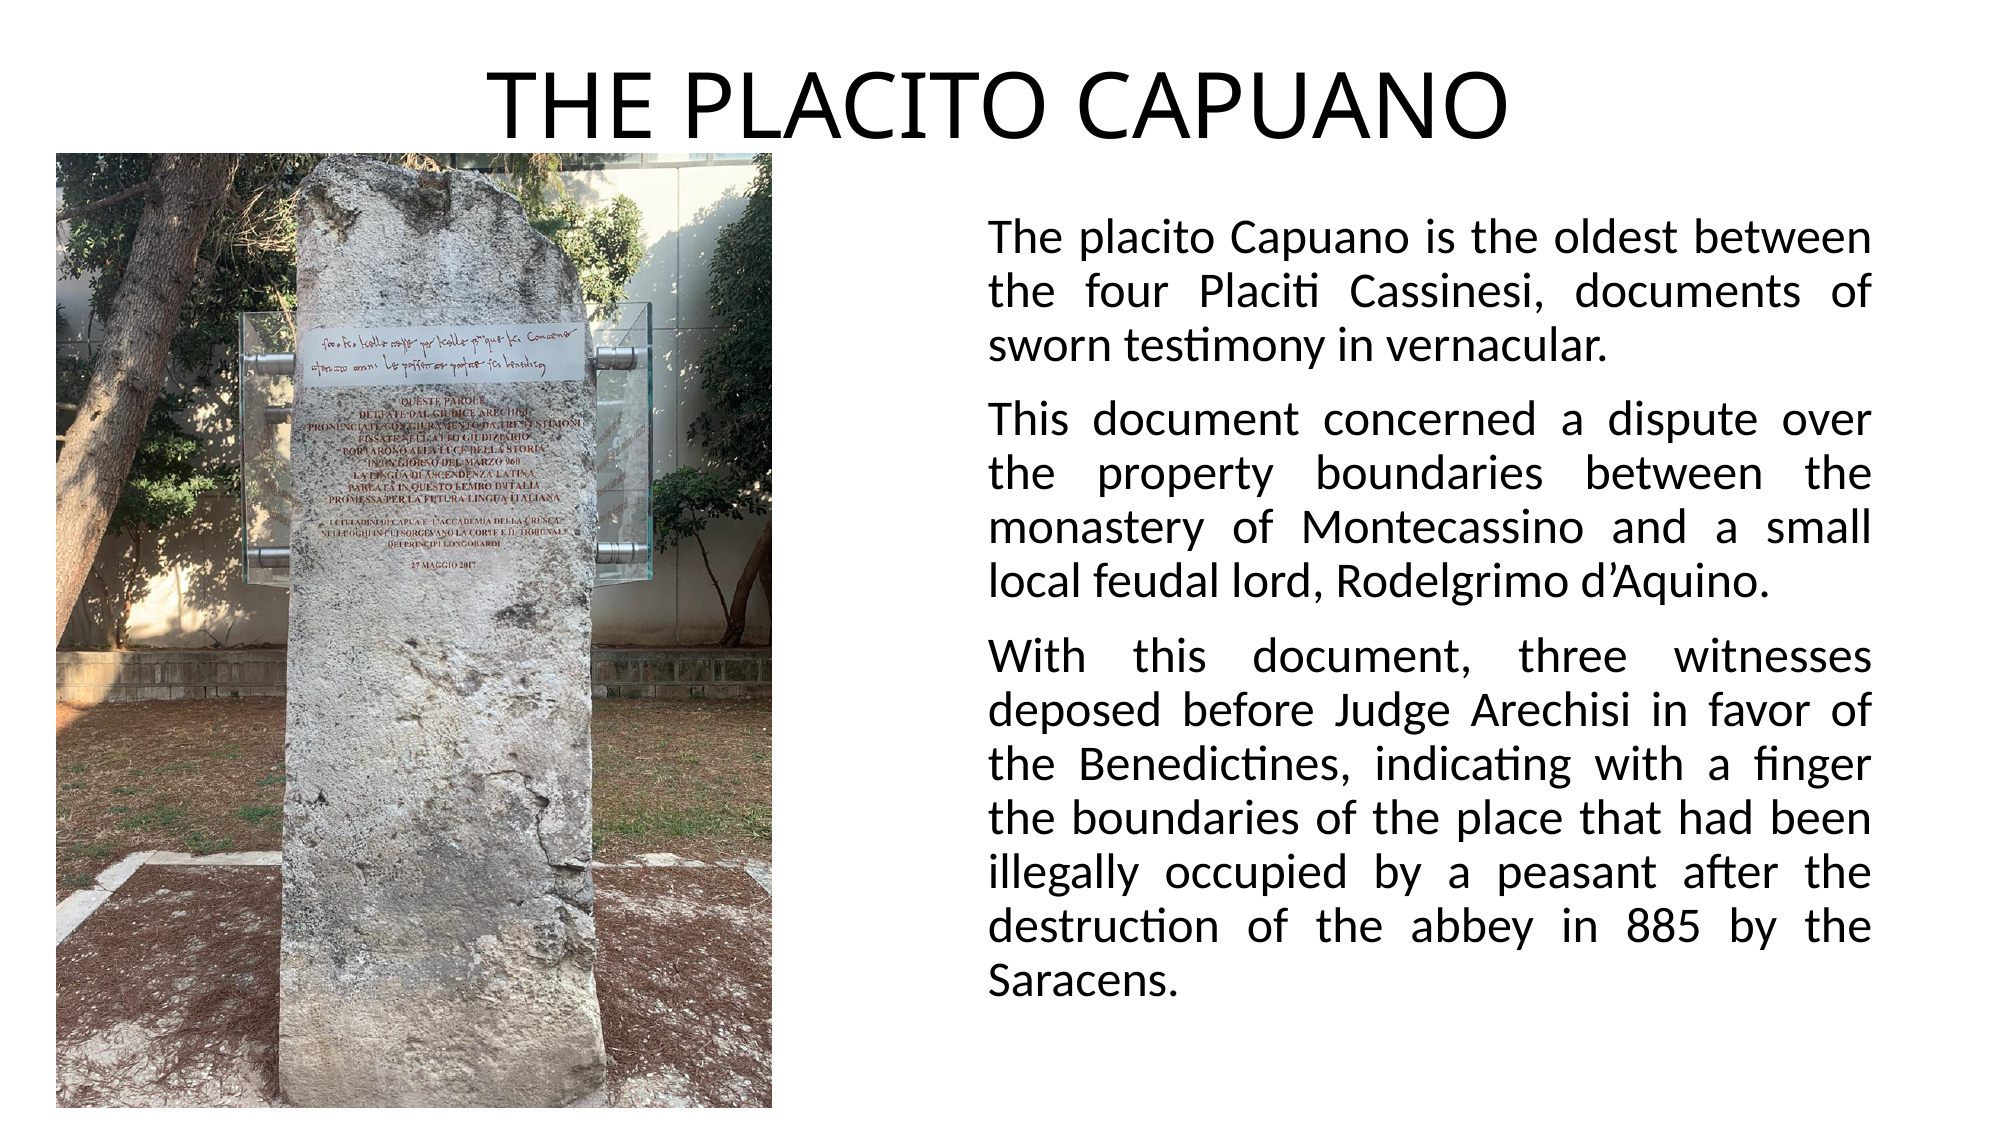

# THE PLACITO CAPUANO
The placito Capuano is the oldest between the four Placiti Cassinesi, documents of sworn testimony in vernacular.
This document concerned a dispute over the property boundaries between the monastery of Montecassino and a small local feudal lord, Rodelgrimo d’Aquino.
With this document, three witnesses deposed before Judge Arechisi in favor of the Benedictines, indicating with a finger the boundaries of the place that had been illegally occupied by a peasant after the destruction of the abbey in 885 by the Saracens.